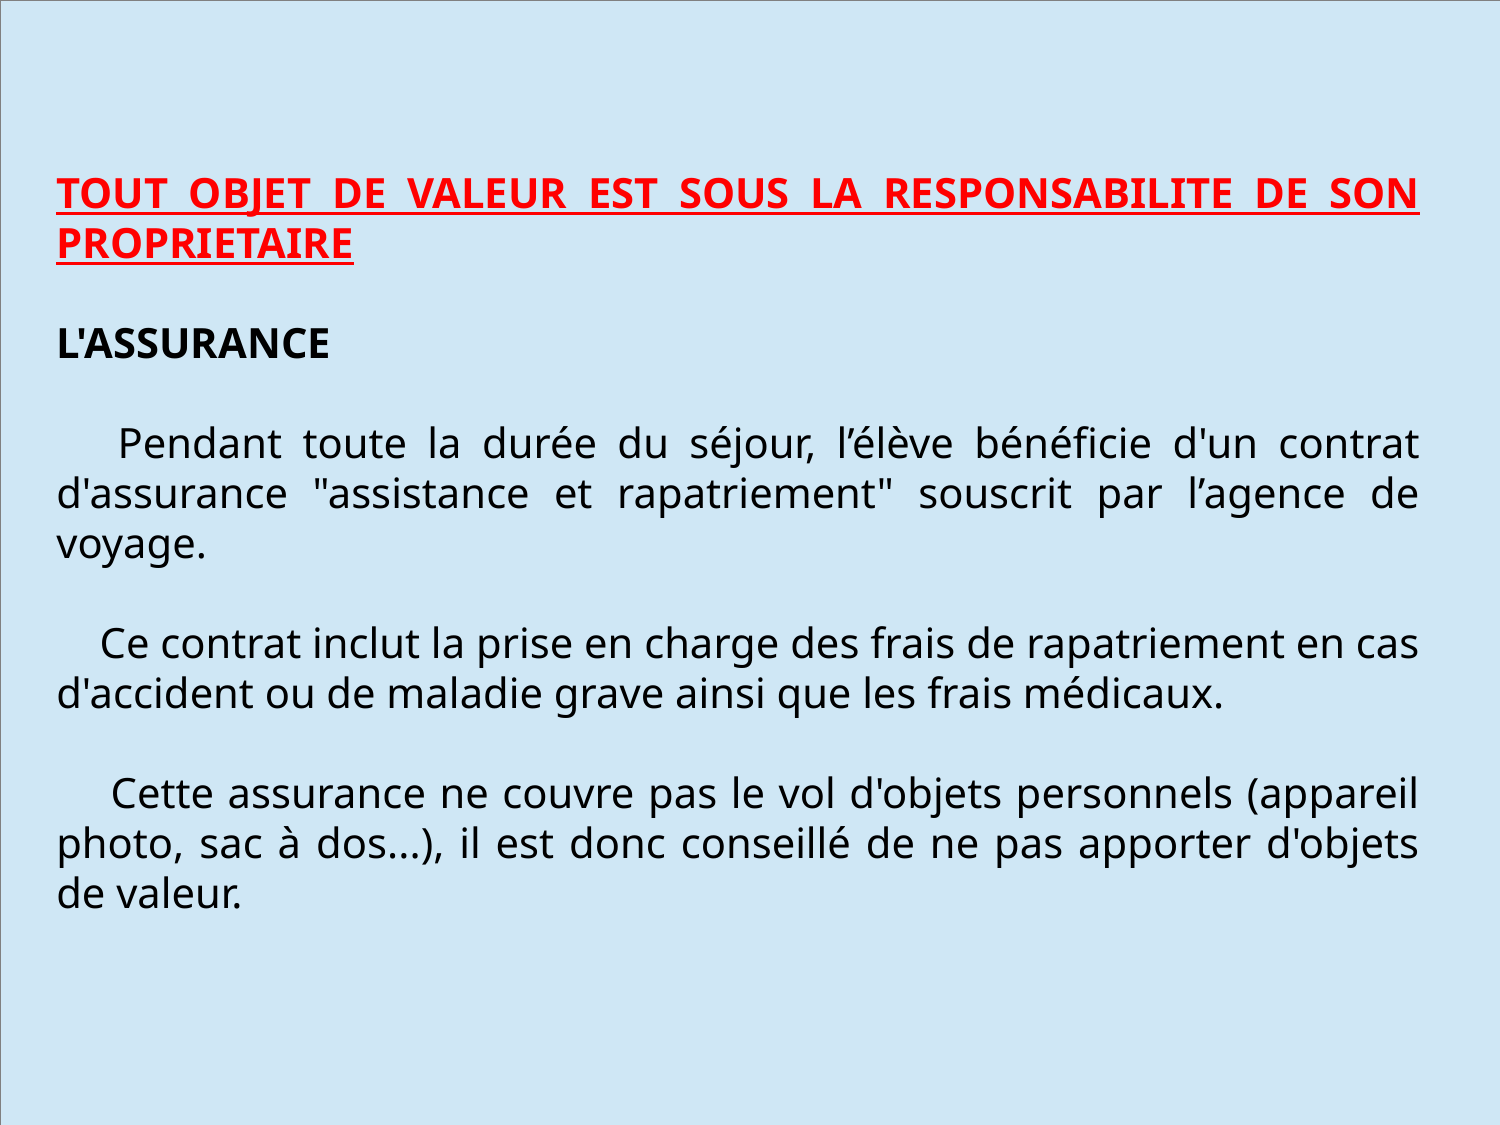

TOUT OBJET DE VALEUR EST SOUS LA RESPONSABILITE DE SON PROPRIETAIRE
L'ASSURANCE
 Pendant toute la durée du séjour, l’élève bénéficie d'un contrat d'assurance "assistance et rapatriement" souscrit par l’agence de voyage.
 Ce contrat inclut la prise en charge des frais de rapatriement en cas d'accident ou de maladie grave ainsi que les frais médicaux.
 Cette assurance ne couvre pas le vol d'objets personnels (appareil photo, sac à dos...), il est donc conseillé de ne pas apporter d'objets de valeur.